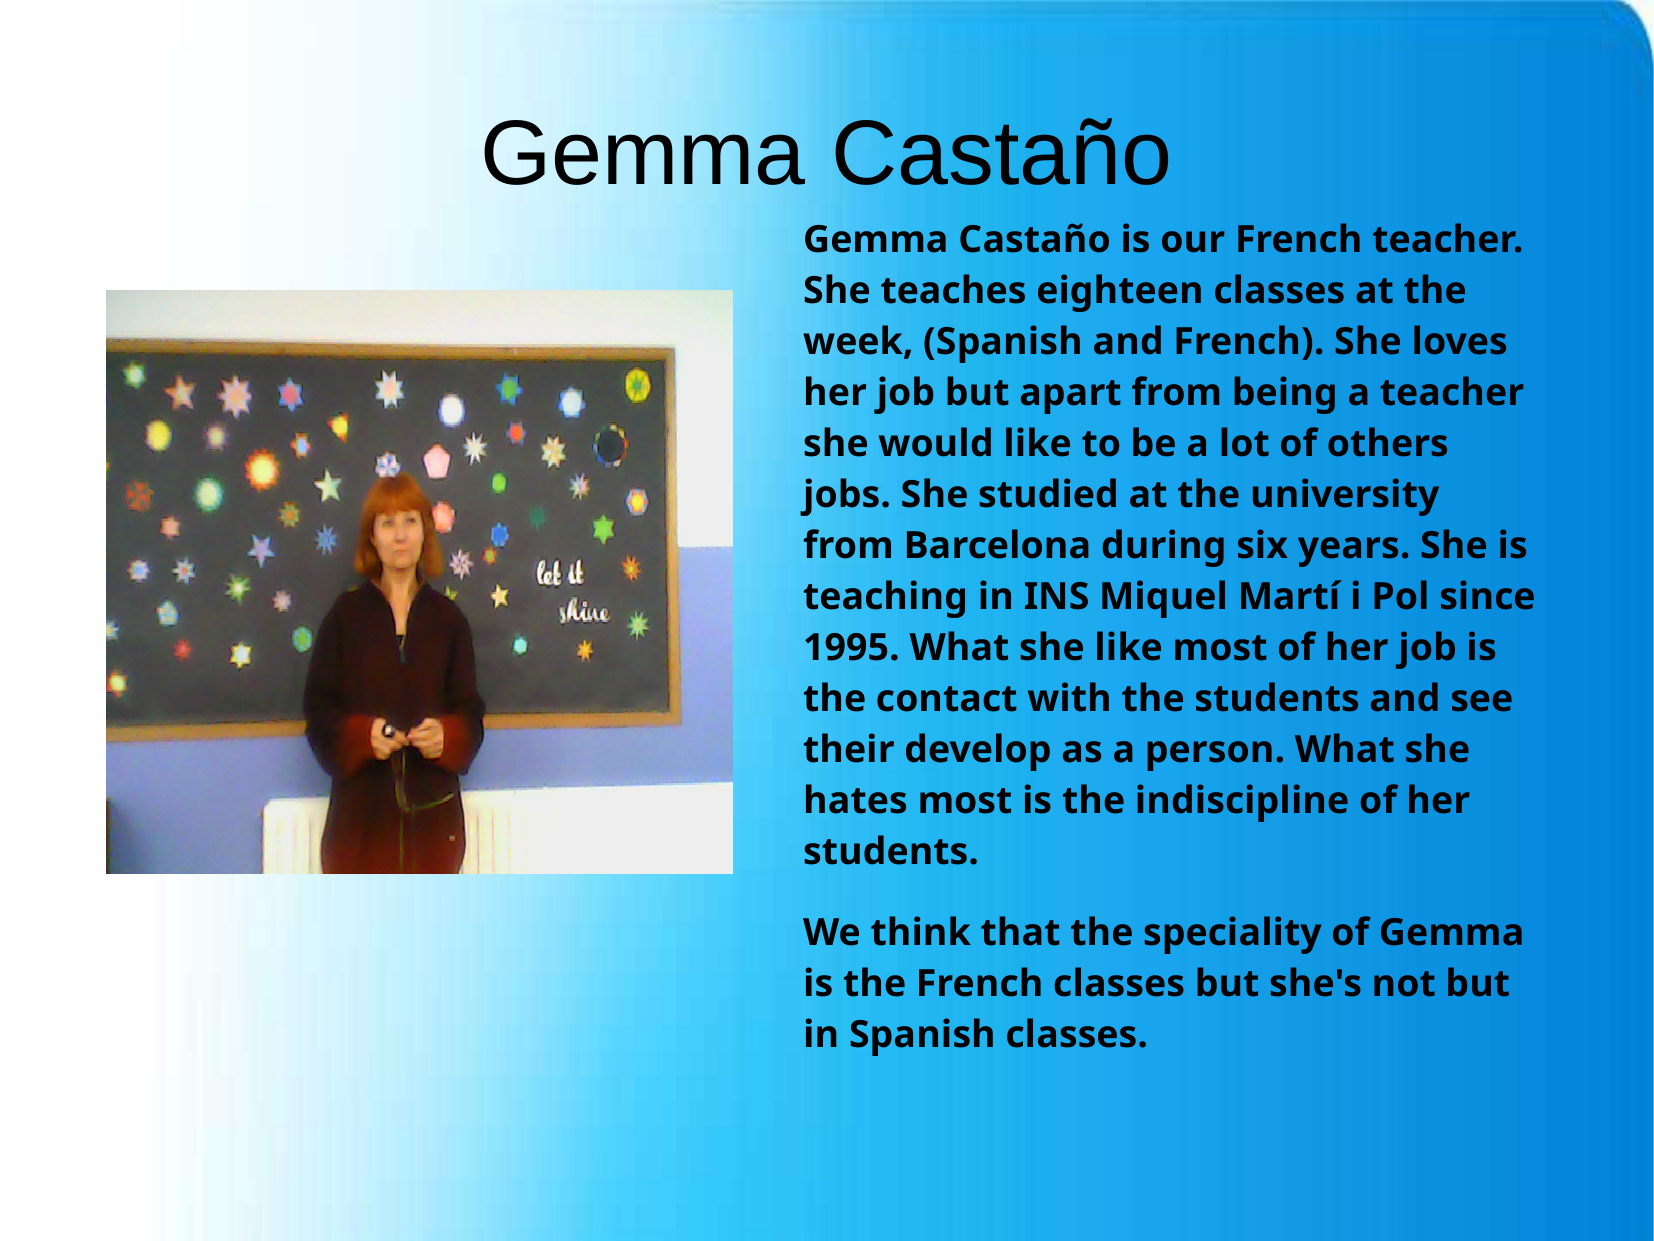

# Gemma Castaño
Gemma Castaño is our French teacher. She teaches eighteen classes at the week, (Spanish and French). She loves her job but apart from being a teacher she would like to be a lot of others jobs. She studied at the university from Barcelona during six years. She is teaching in INS Miquel Martí i Pol since 1995. What she like most of her job is the contact with the students and see their develop as a person. What she hates most is the indiscipline of her students.
We think that the speciality of Gemma is the French classes but she's not but in Spanish classes.